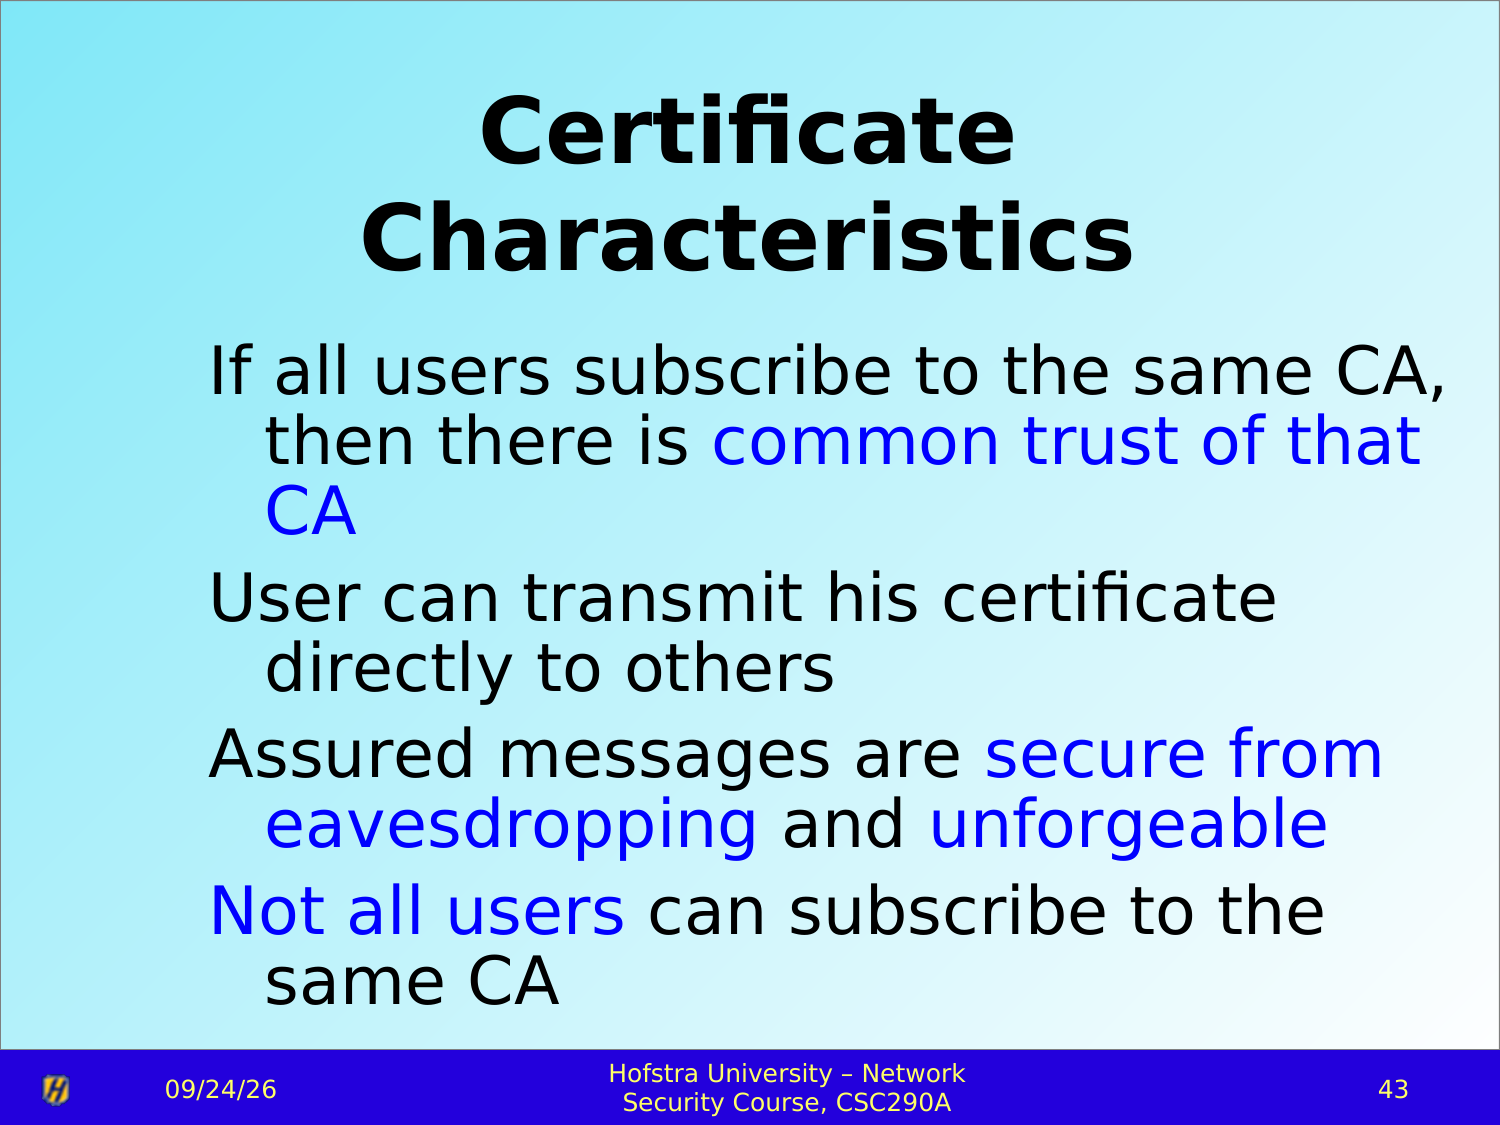

# Certificate Characteristics
If all users subscribe to the same CA, then there is common trust of that CA
User can transmit his certificate directly to others
Assured messages are secure from eavesdropping and unforgeable
Not all users can subscribe to the same CA
43